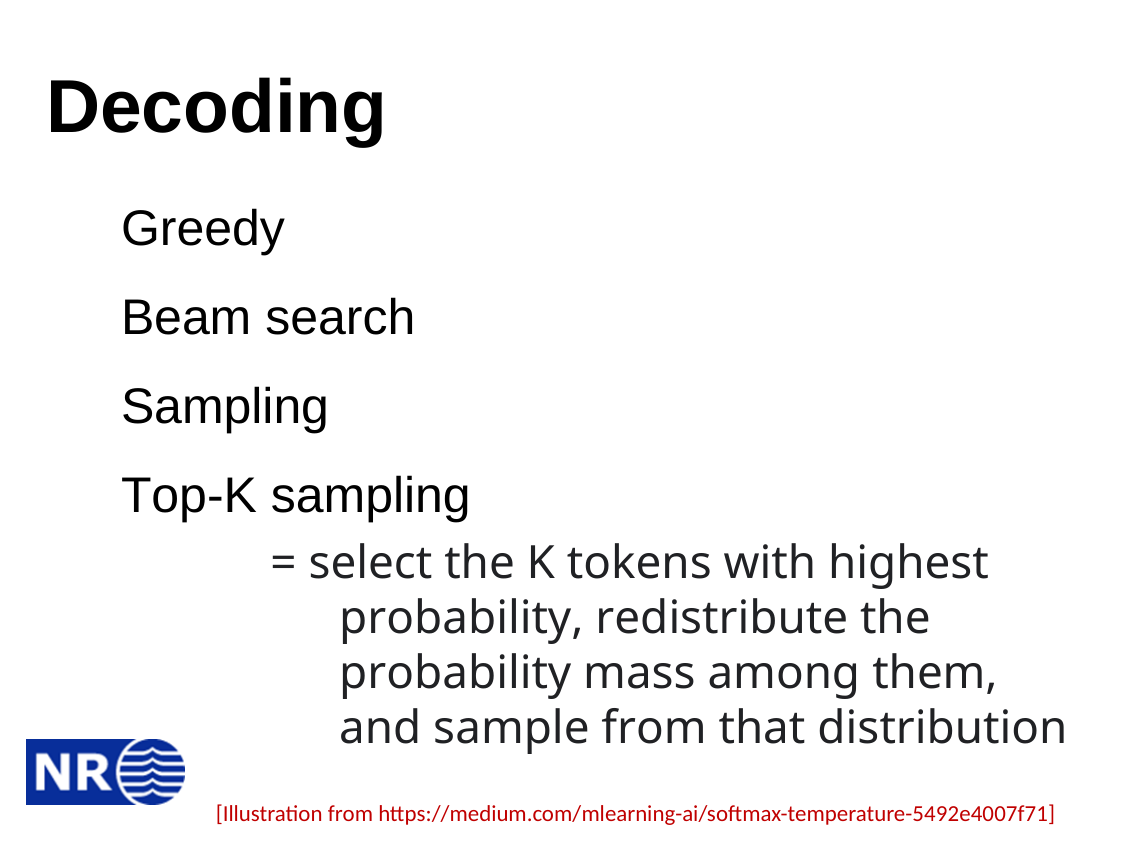

# Decoding
Greedy
Beam search
Sampling
Top-K sampling
= select the K tokens with highest probability, redistribute the probability mass among them, and sample from that distribution
[Illustration from https://medium.com/mlearning-ai/softmax-temperature-5492e4007f71]